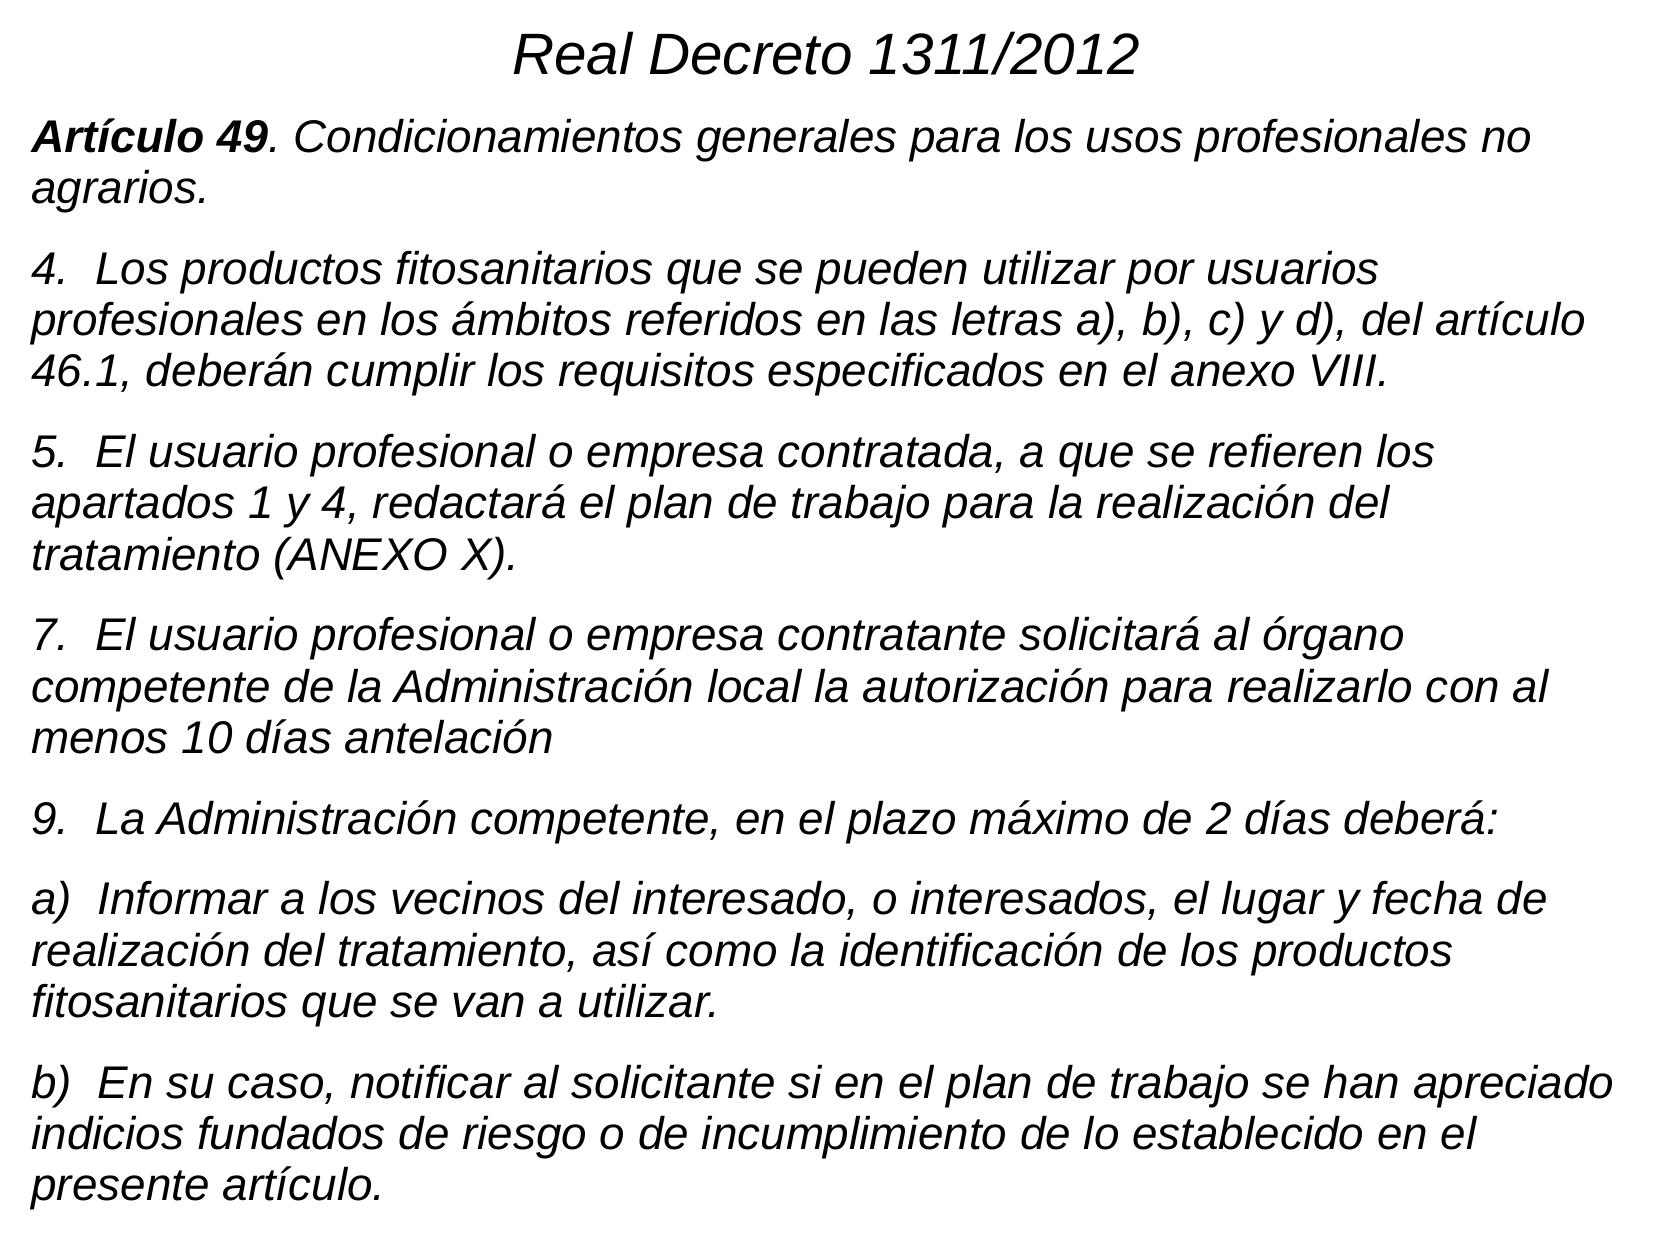

# Real Decreto 1311/2012
Artículo 49. Condicionamientos generales para los usos profesionales no agrarios.
4. Los productos fitosanitarios que se pueden utilizar por usuarios profesionales en los ámbitos referidos en las letras a), b), c) y d), del artículo 46.1, deberán cumplir los requisitos especificados en el anexo VIII.
5. El usuario profesional o empresa contratada, a que se refieren los apartados 1 y 4, redactará el plan de trabajo para la realización del tratamiento (ANEXO X).
7. El usuario profesional o empresa contratante solicitará al órgano competente de la Administración local la autorización para realizarlo con al menos 10 días antelación
9. La Administración competente, en el plazo máximo de 2 días deberá:
a) Informar a los vecinos del interesado, o interesados, el lugar y fecha de realización del tratamiento, así como la identificación de los productos fitosanitarios que se van a utilizar.
b) En su caso, notificar al solicitante si en el plan de trabajo se han apreciado indicios fundados de riesgo o de incumplimiento de lo establecido en el presente artículo.